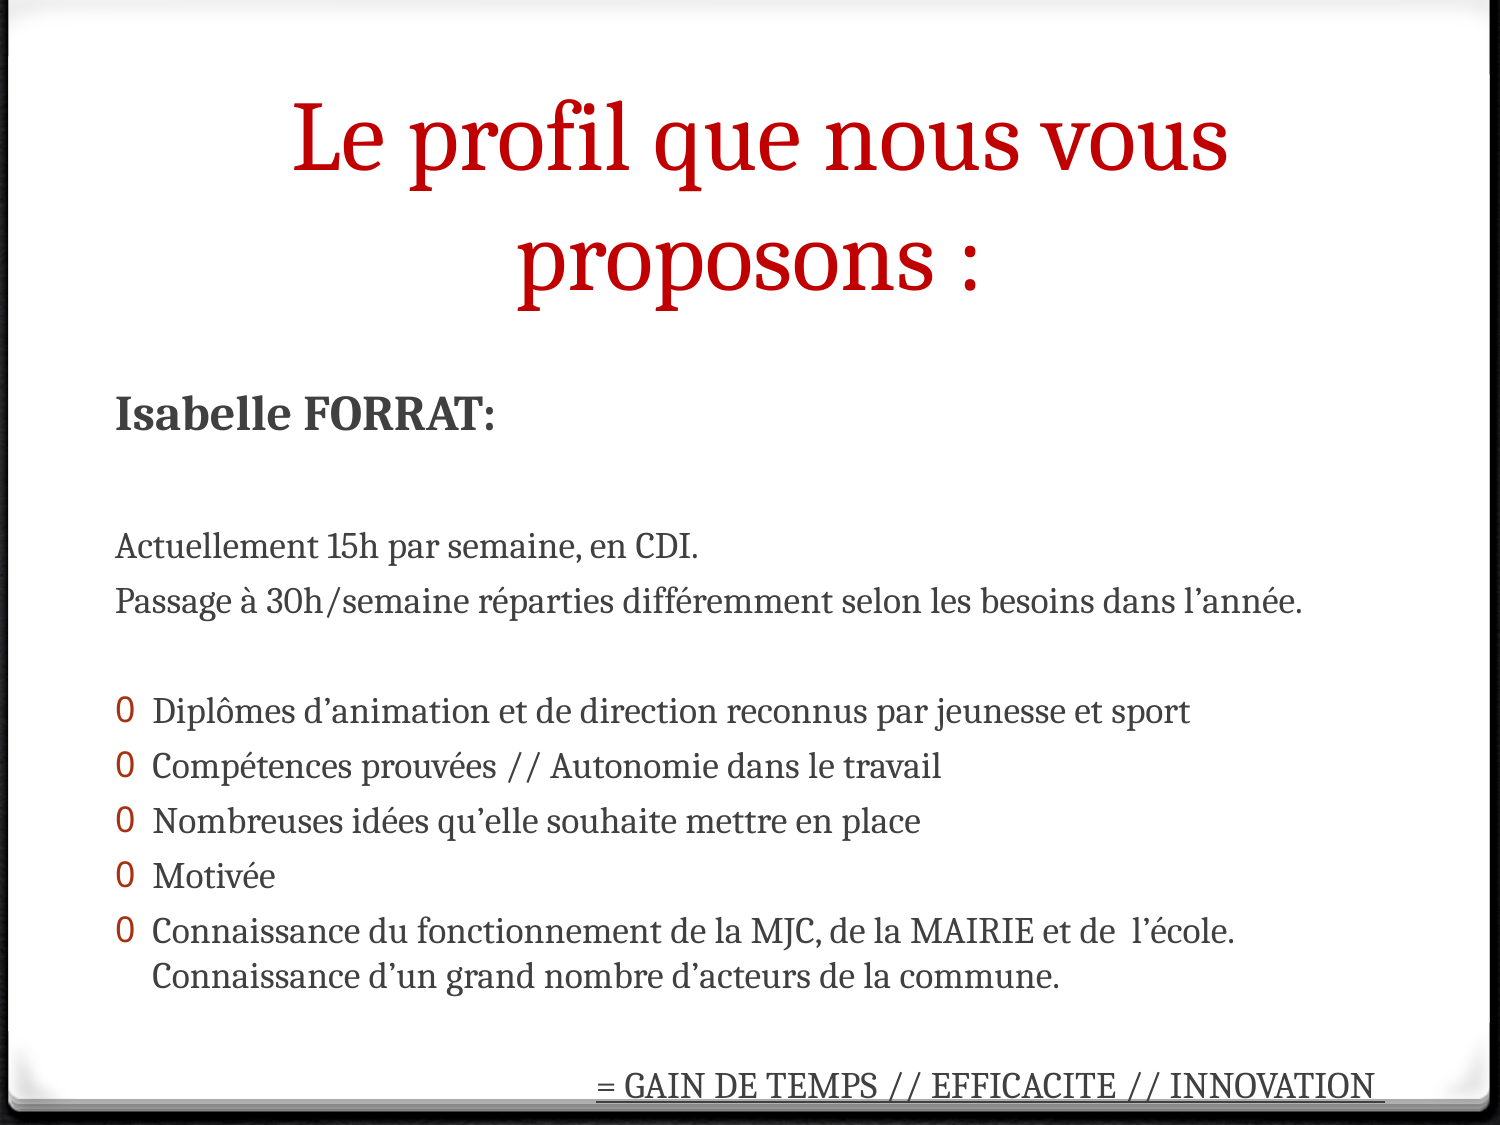

# Le profil que nous vous proposons :
Isabelle FORRAT:
Actuellement 15h par semaine, en CDI.
Passage à 30h/semaine réparties différemment selon les besoins dans l’année.
Diplômes d’animation et de direction reconnus par jeunesse et sport
Compétences prouvées // Autonomie dans le travail
Nombreuses idées qu’elle souhaite mettre en place
Motivée
Connaissance du fonctionnement de la MJC, de la MAIRIE et de l’école. Connaissance d’un grand nombre d’acteurs de la commune.
= GAIN DE TEMPS // EFFICACITE // INNOVATION
				et une plus grande garantie de résultats